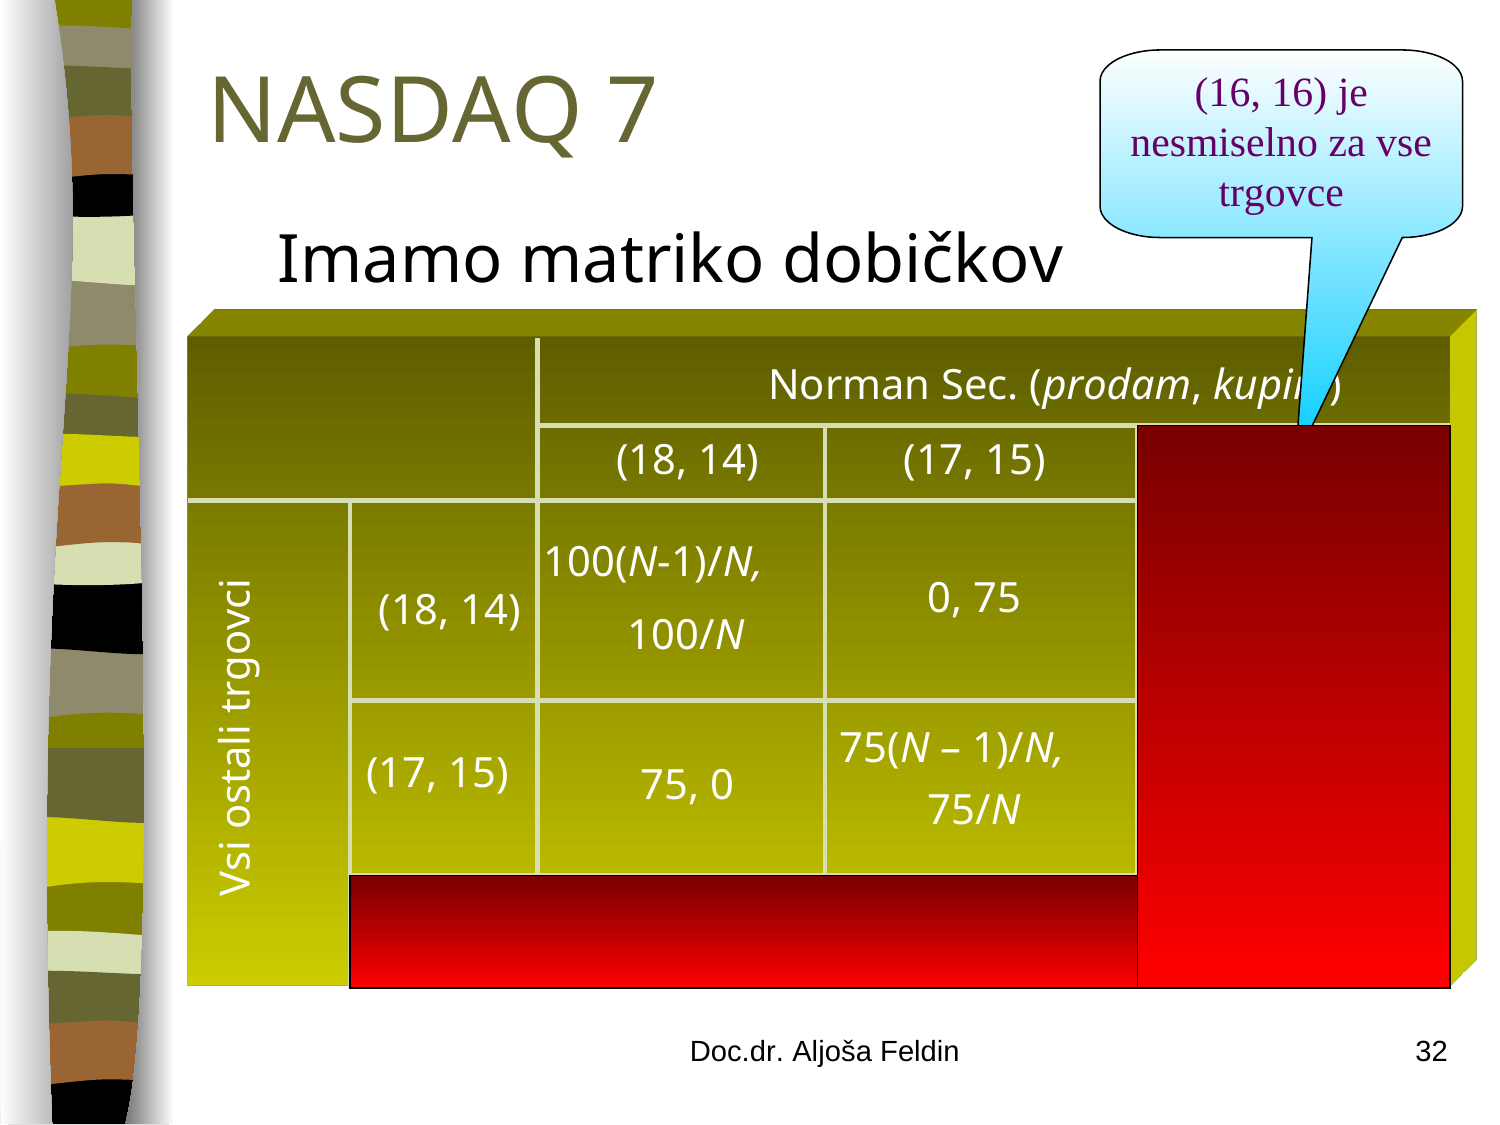

# NASDAQ 7
(16, 16) je nesmiselno za vse trgovce
Imamo matriko dobičkov
Norman Sec. (prodam, kupim)
(18, 14)
(17, 15)
(16, 16)
100(N-1)/N,
0, 75
(0, 0)
(18, 14)
100/N
Vsi ostali trgovci
75(N – 1)/N,
(17, 15)
(0, 0)
75, 0
75/N
(0, 0)
(16, 16)
(0, 0)
(0, 0)
Doc.dr. Aljoša Feldin